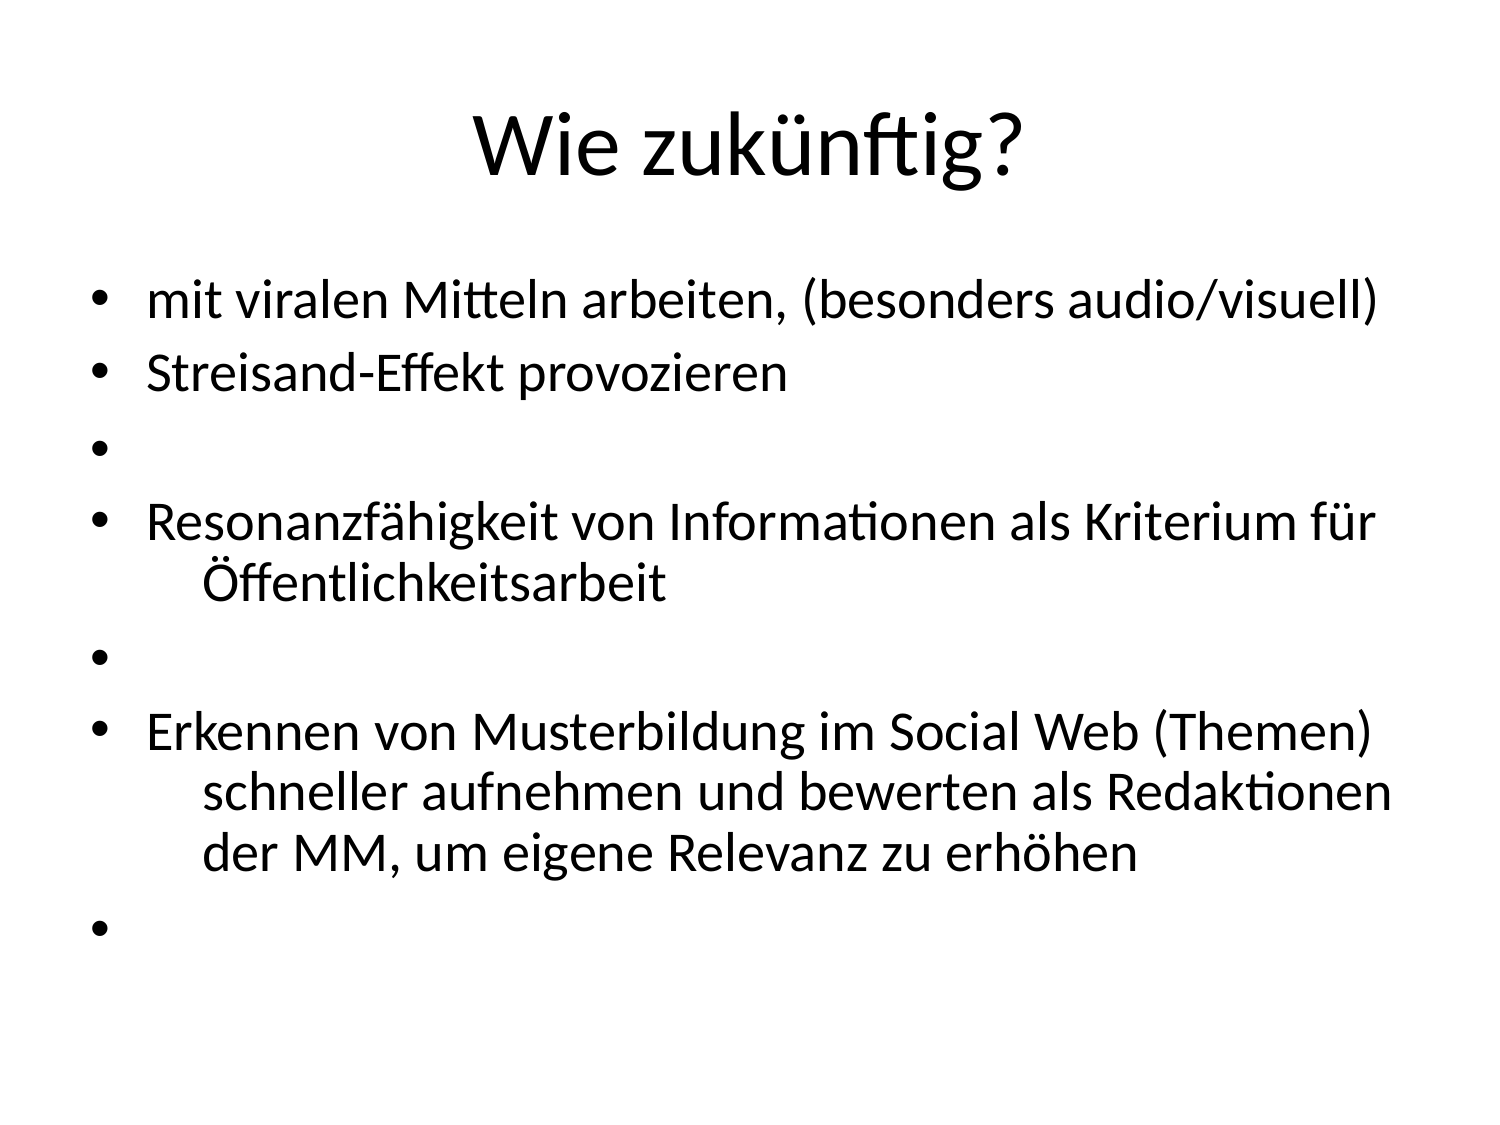

# Wie zukünftig?
mit viralen Mitteln arbeiten, (besonders audio/visuell)
Streisand-Effekt provozieren
Resonanzfähigkeit von Informationen als Kriterium für Öffentlichkeitsarbeit
Erkennen von Musterbildung im Social Web (Themen) schneller aufnehmen und bewerten als Redaktionen der MM, um eigene Relevanz zu erhöhen